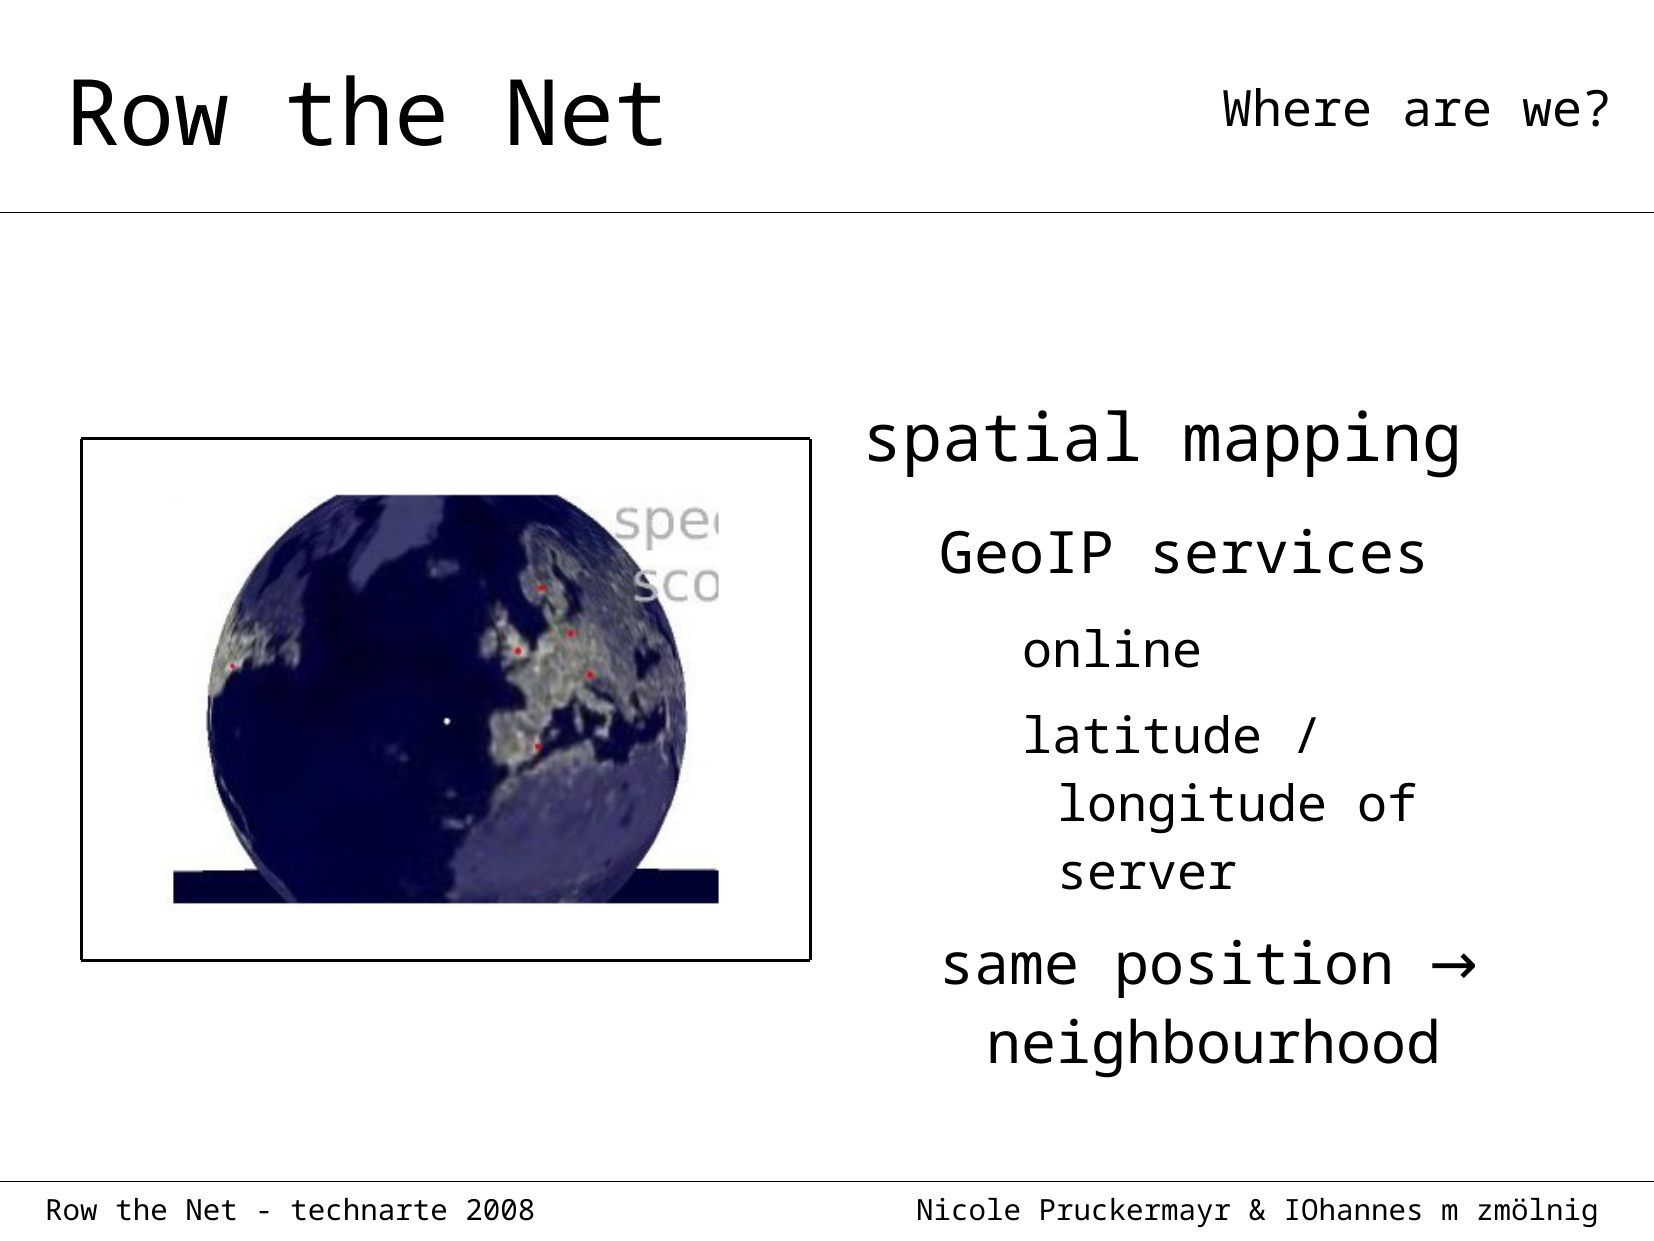

Where are we?
# spatial mapping
GeoIP services
online
latitude / longitude of server
same position → neighbourhood